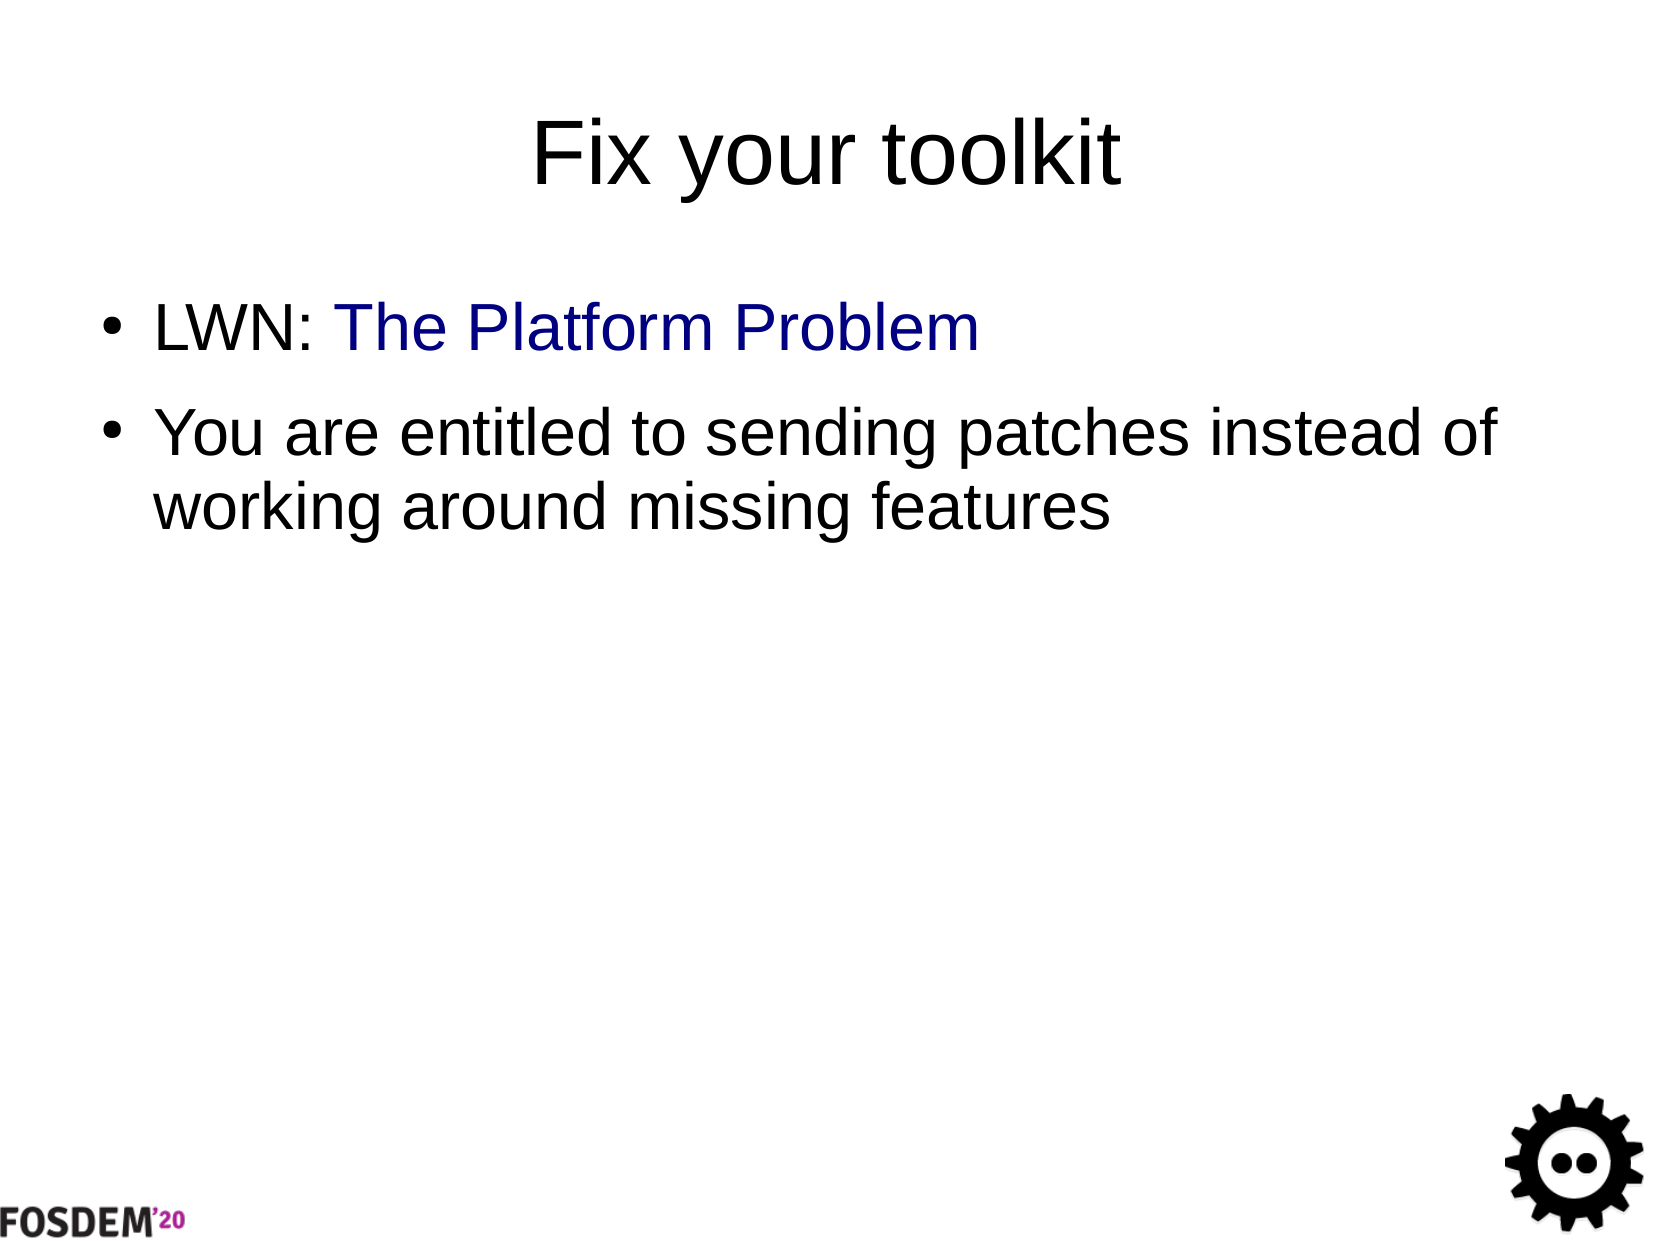

# Fix your toolkit
LWN: The Platform Problem
You are entitled to sending patches instead of working around missing features